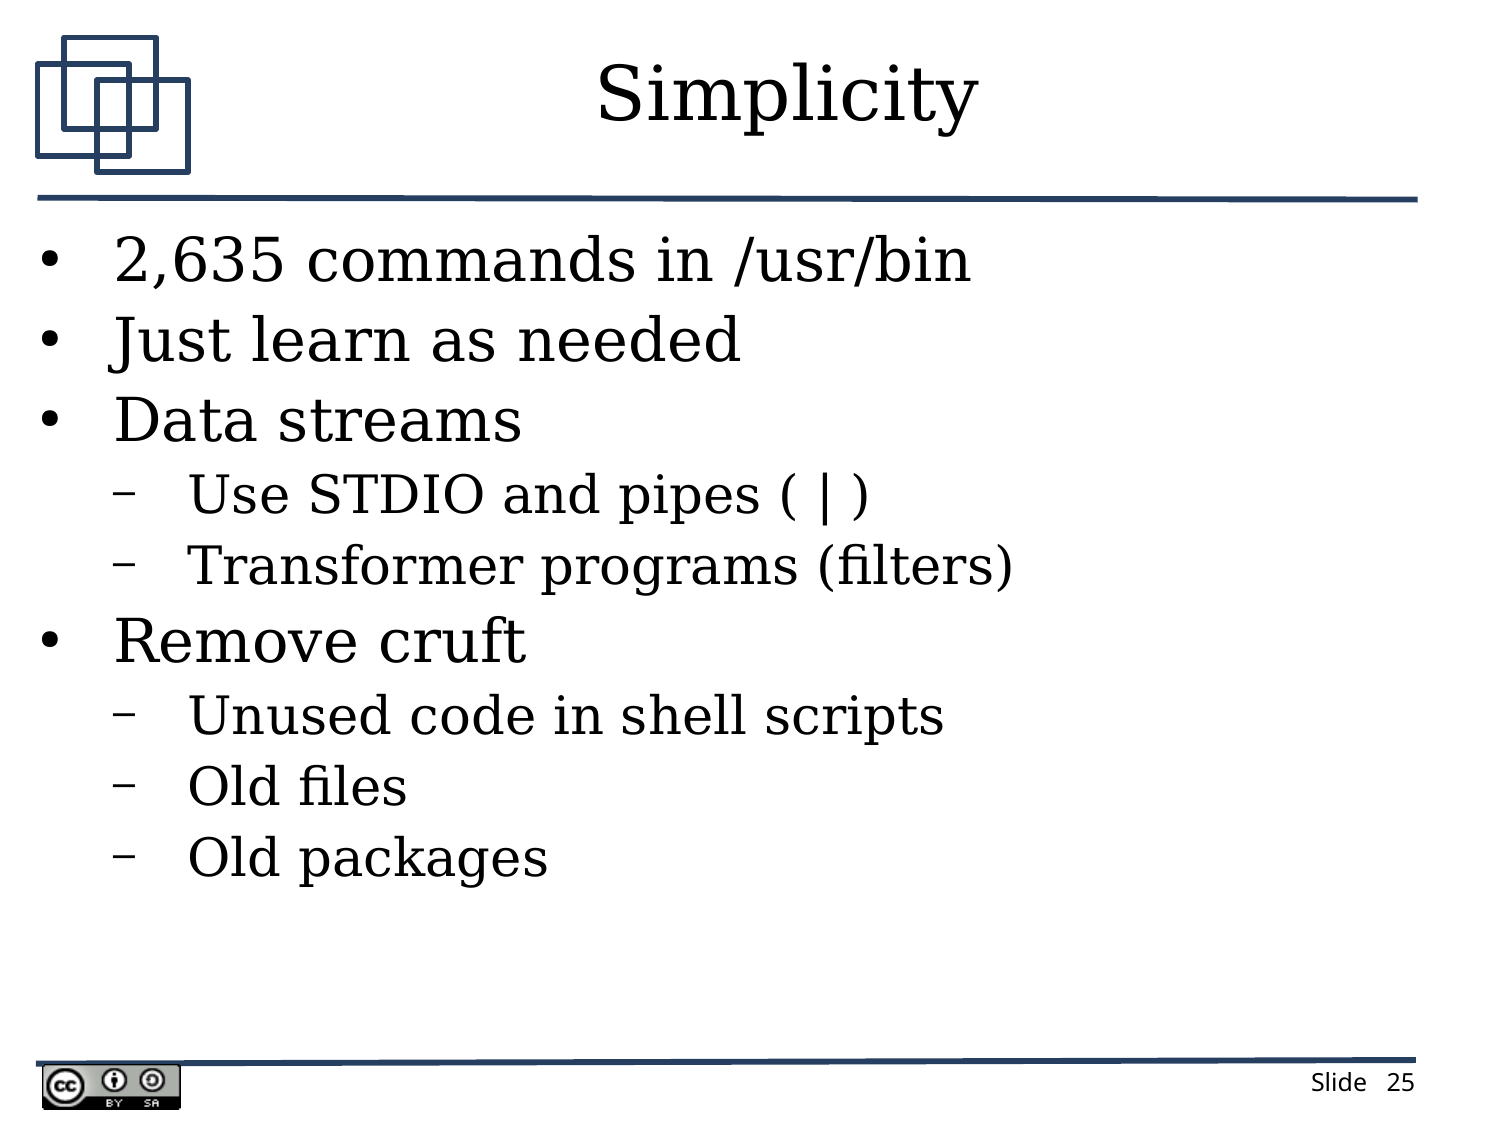

# Simplicity
2,635 commands in /usr/bin
Just learn as needed
Data streams
Use STDIO and pipes ( | )
Transformer programs (filters)
Remove cruft
Unused code in shell scripts
Old files
Old packages